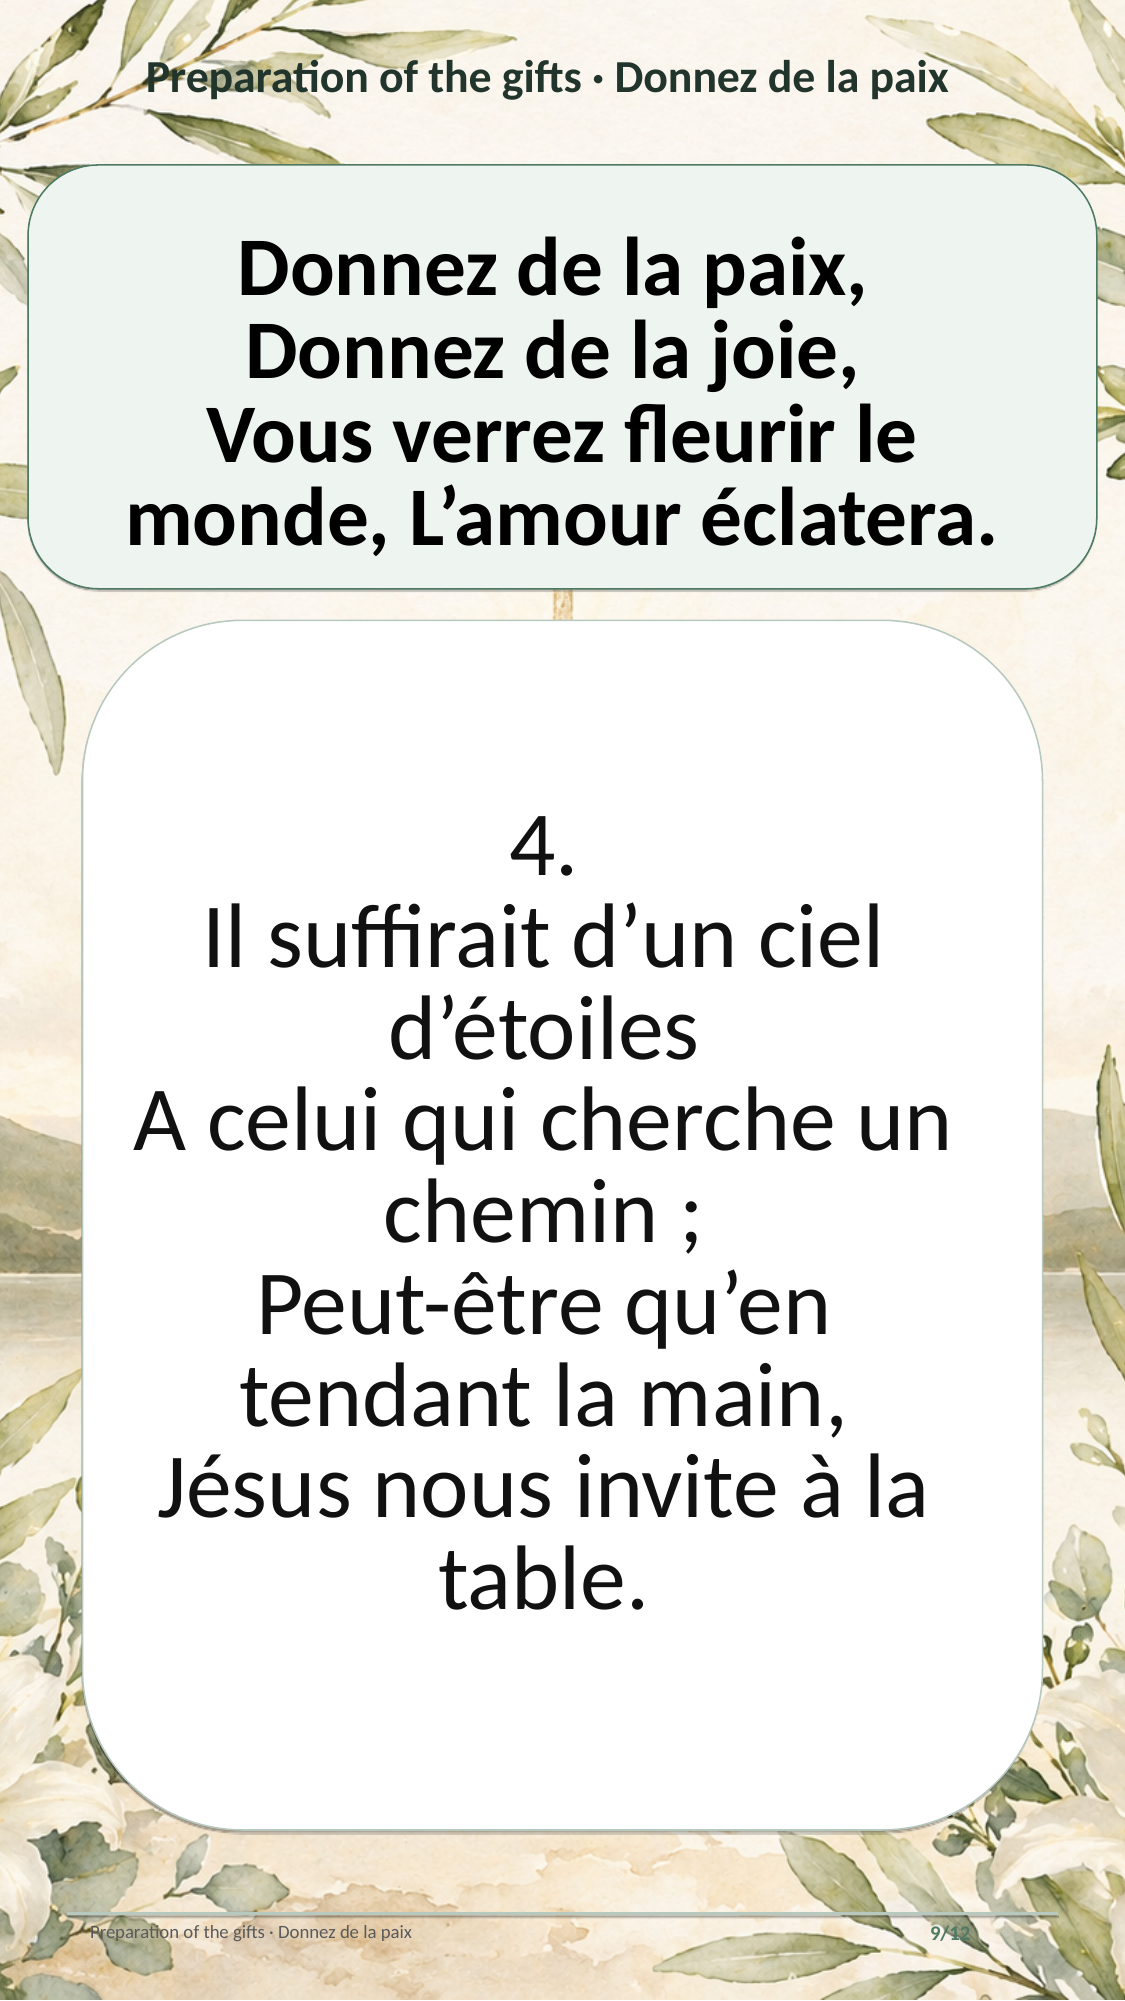

Preparation of the gifts · Donnez de la paix
Donnez de la paix,
Donnez de la joie,
Vous verrez fleurir le monde, L’amour éclatera.
4.
Il suffirait d’un ciel d’étoiles
A celui qui cherche un chemin ;
Peut-être qu’en tendant la main,
Jésus nous invite à la table.
Preparation of the gifts · Donnez de la paix
9/12